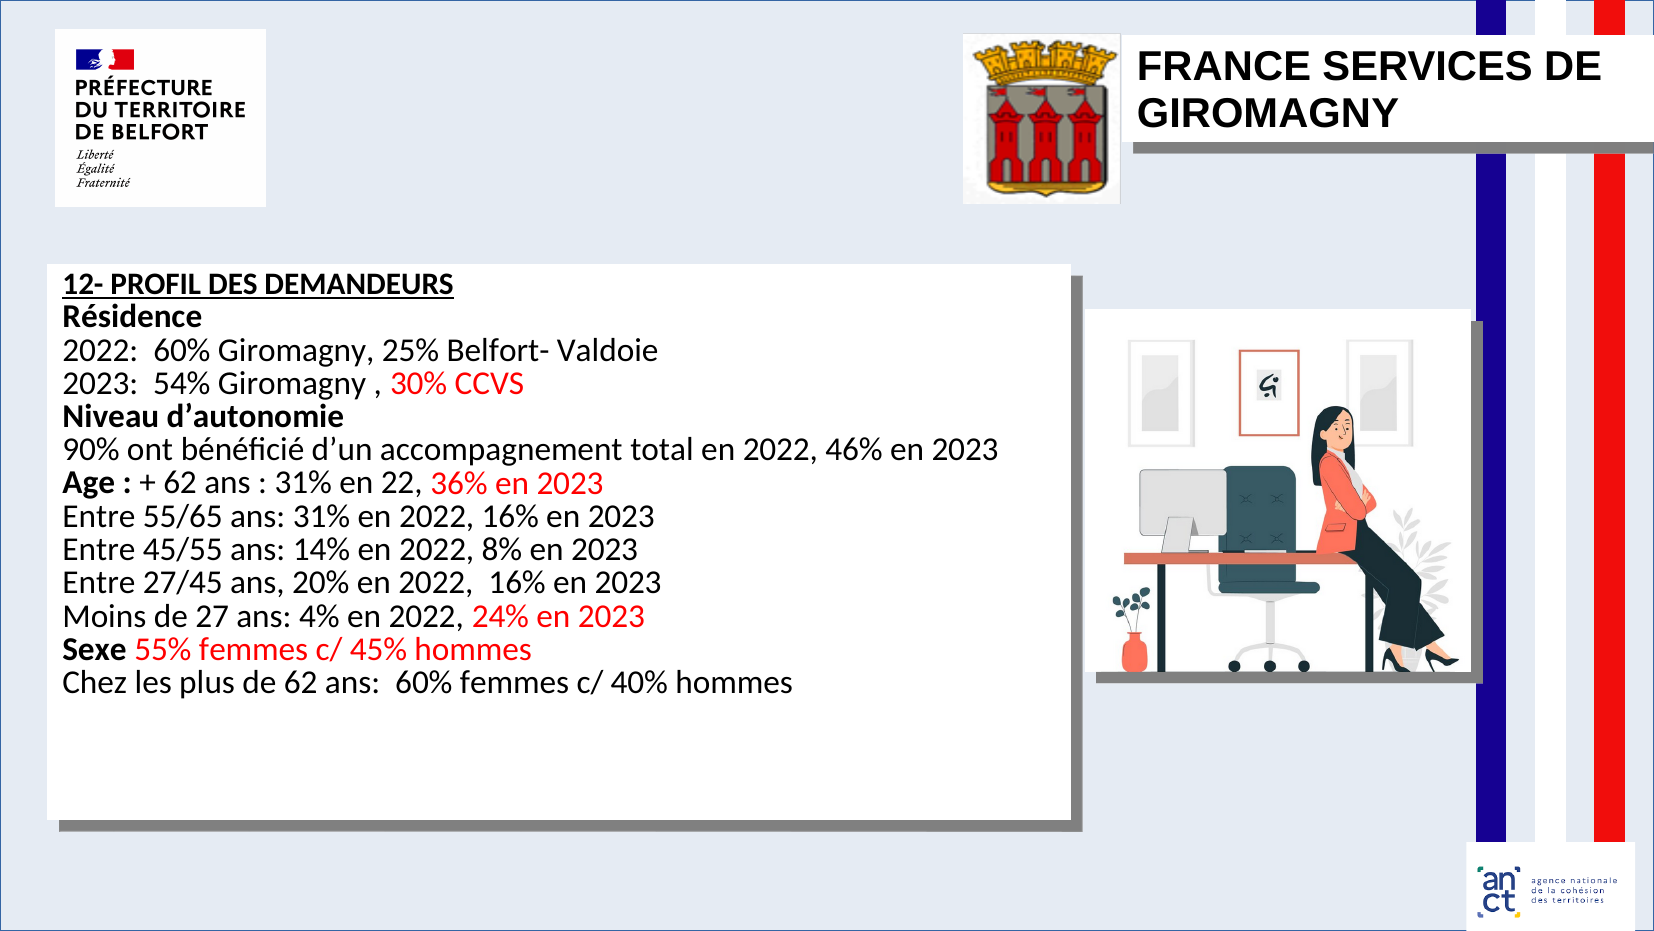

FRANCE SERVICES DE GIROMAGNY
12- PROFIL DES DEMANDEURS
Résidence
2022: 60% Giromagny, 25% Belfort- Valdoie
2023: 54% Giromagny , 30% CCVS
Niveau d’autonomie
90% ont bénéficié d’un accompagnement total en 2022, 46% en 2023
Age : + 62 ans : 31% en 22, 36% en 2023
Entre 55/65 ans: 31% en 2022, 16% en 2023
Entre 45/55 ans: 14% en 2022, 8% en 2023
Entre 27/45 ans, 20% en 2022, 16% en 2023
Moins de 27 ans: 4% en 2022, 24% en 2023
Sexe 55% femmes c/ 45% hommes
Chez les plus de 62 ans: 60% femmes c/ 40% hommes